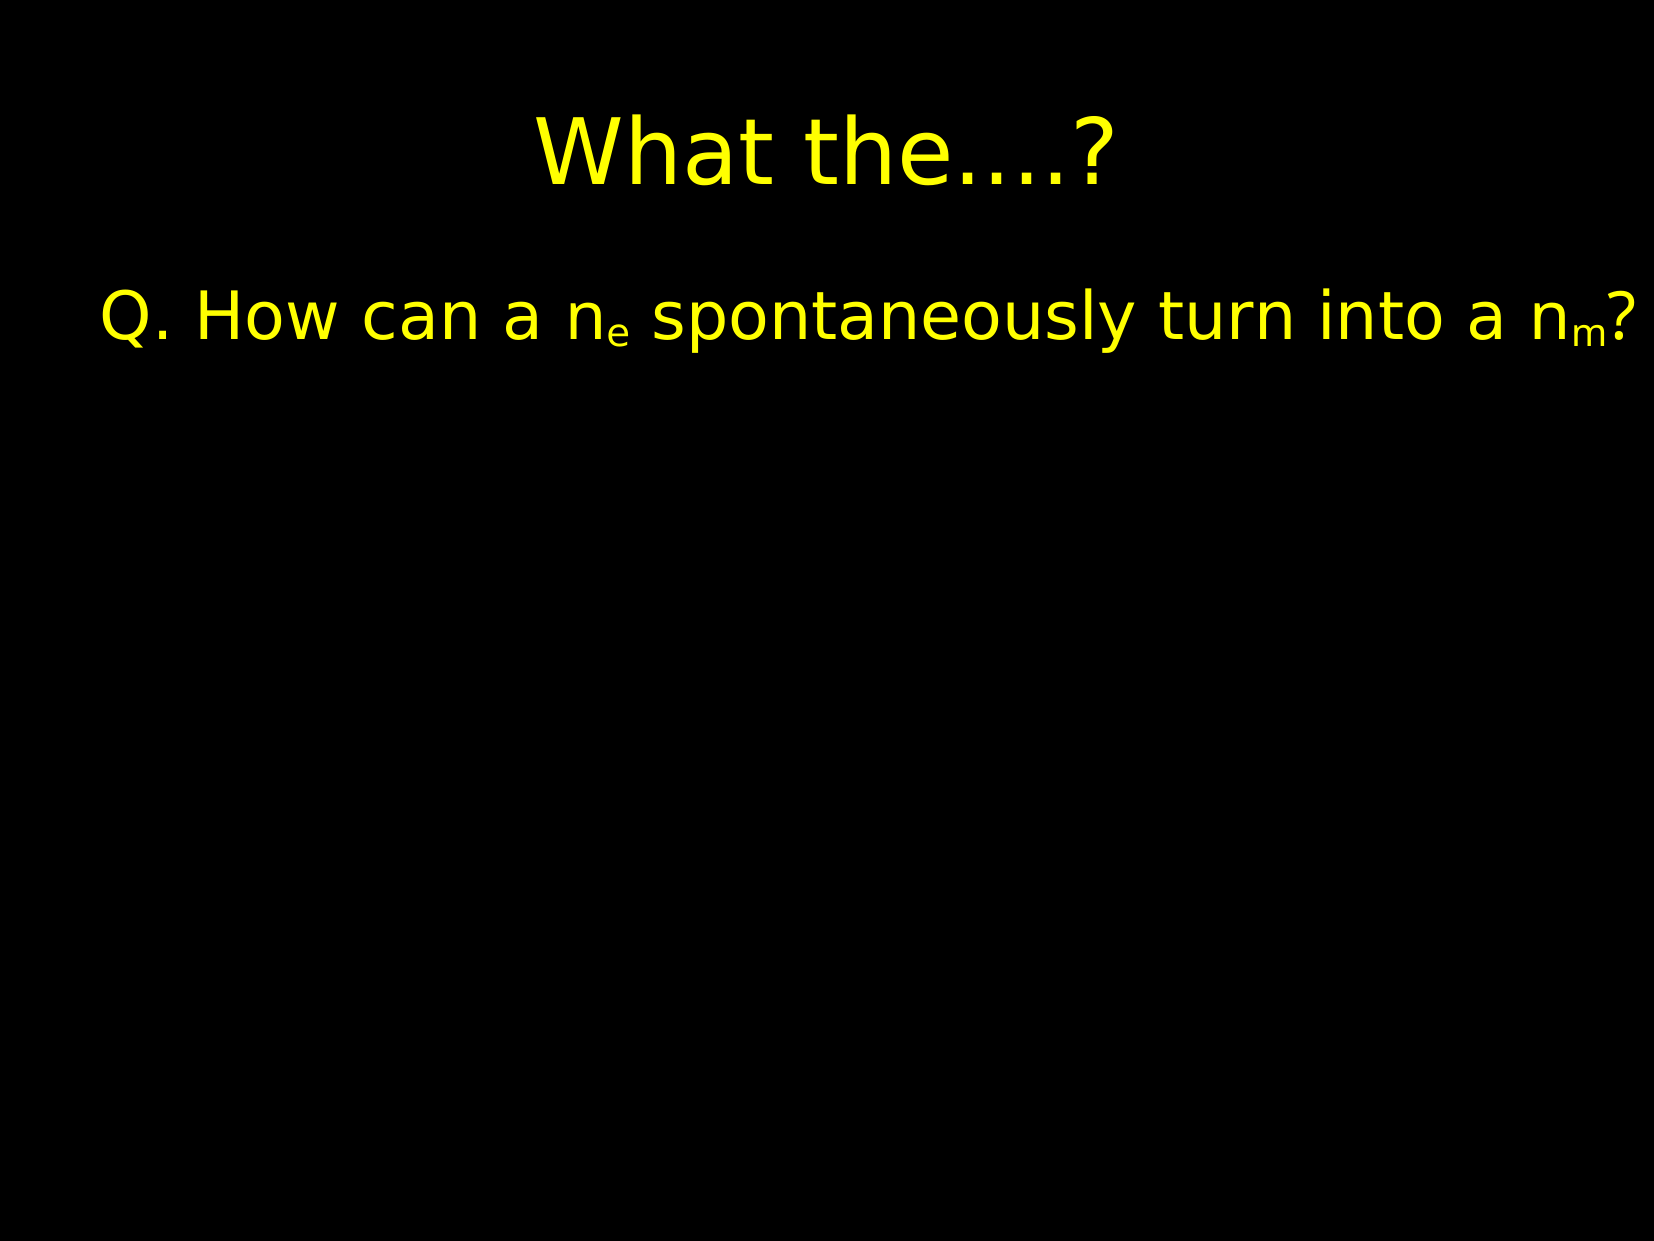

# What the....?
Q. How can a ne spontaneously turn into a nm?